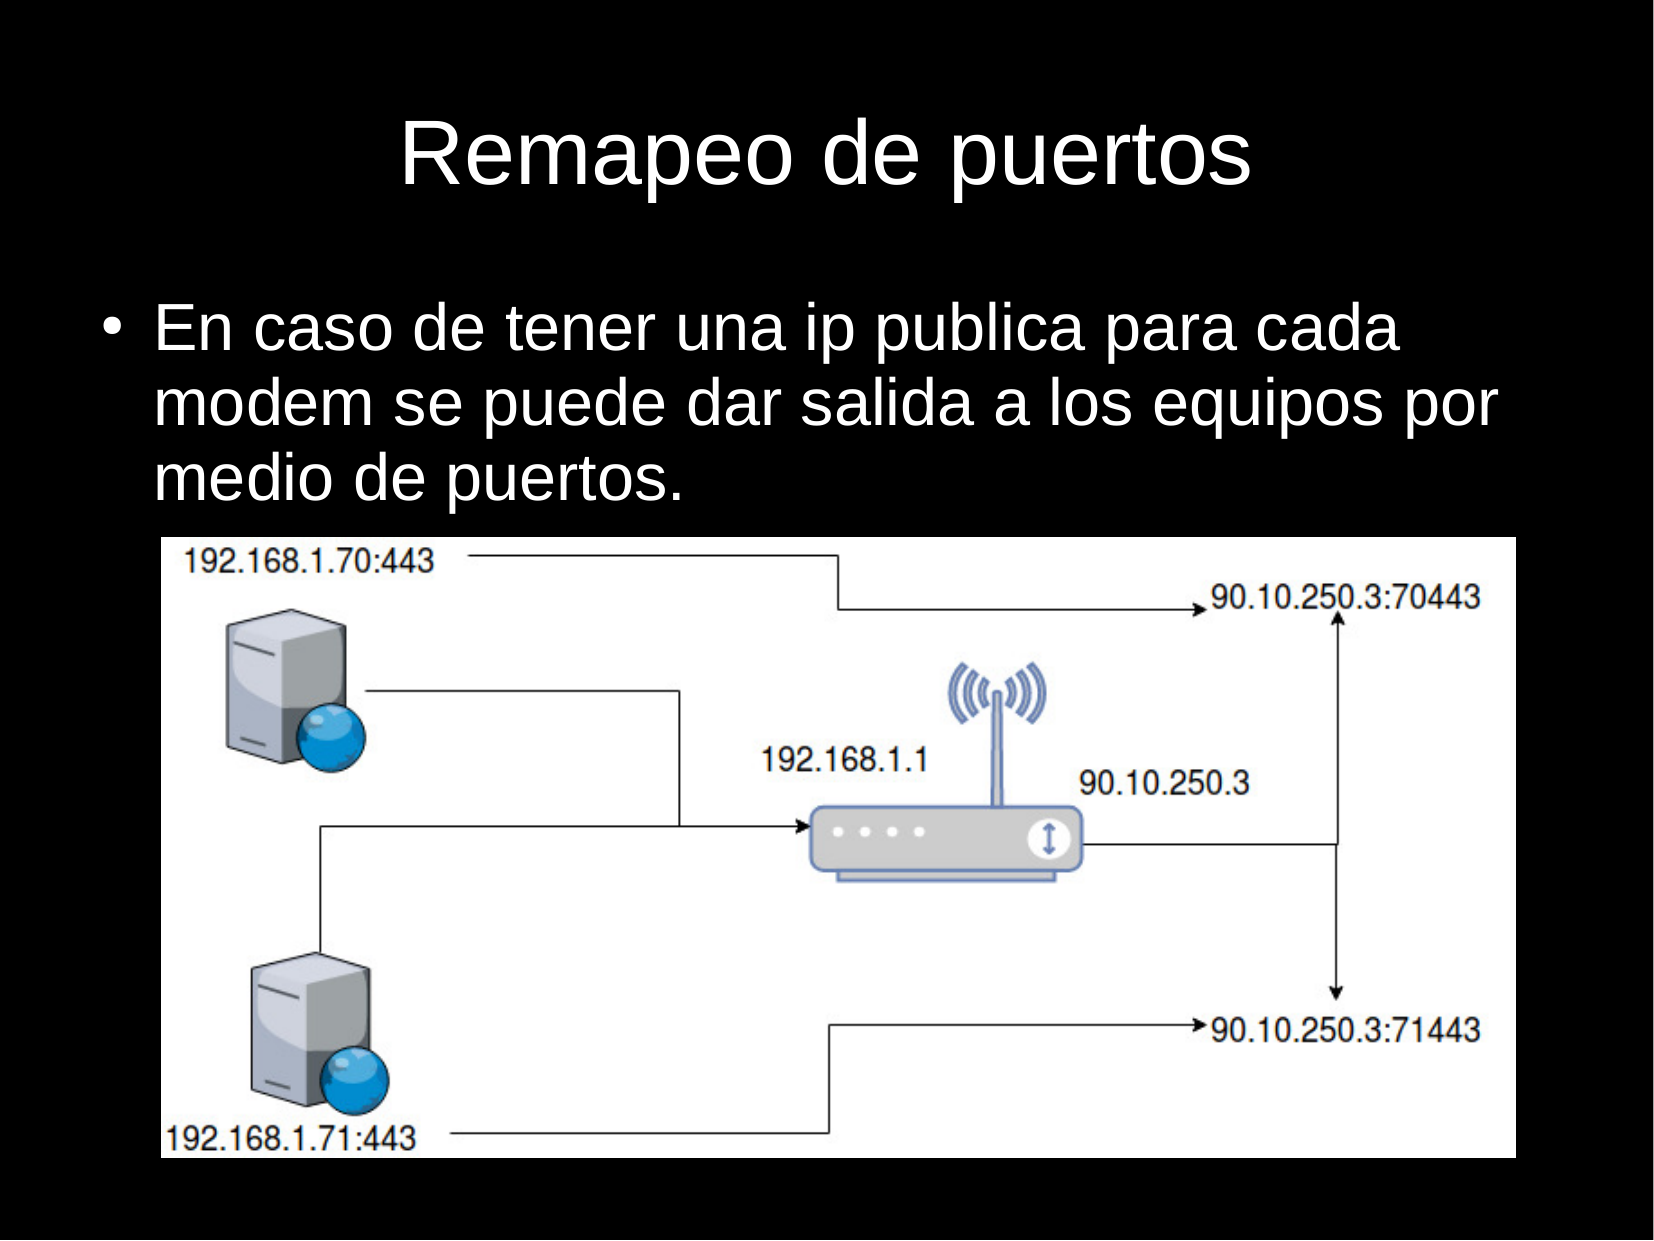

# Remapeo de puertos
En caso de tener una ip publica para cada modem se puede dar salida a los equipos por medio de puertos.